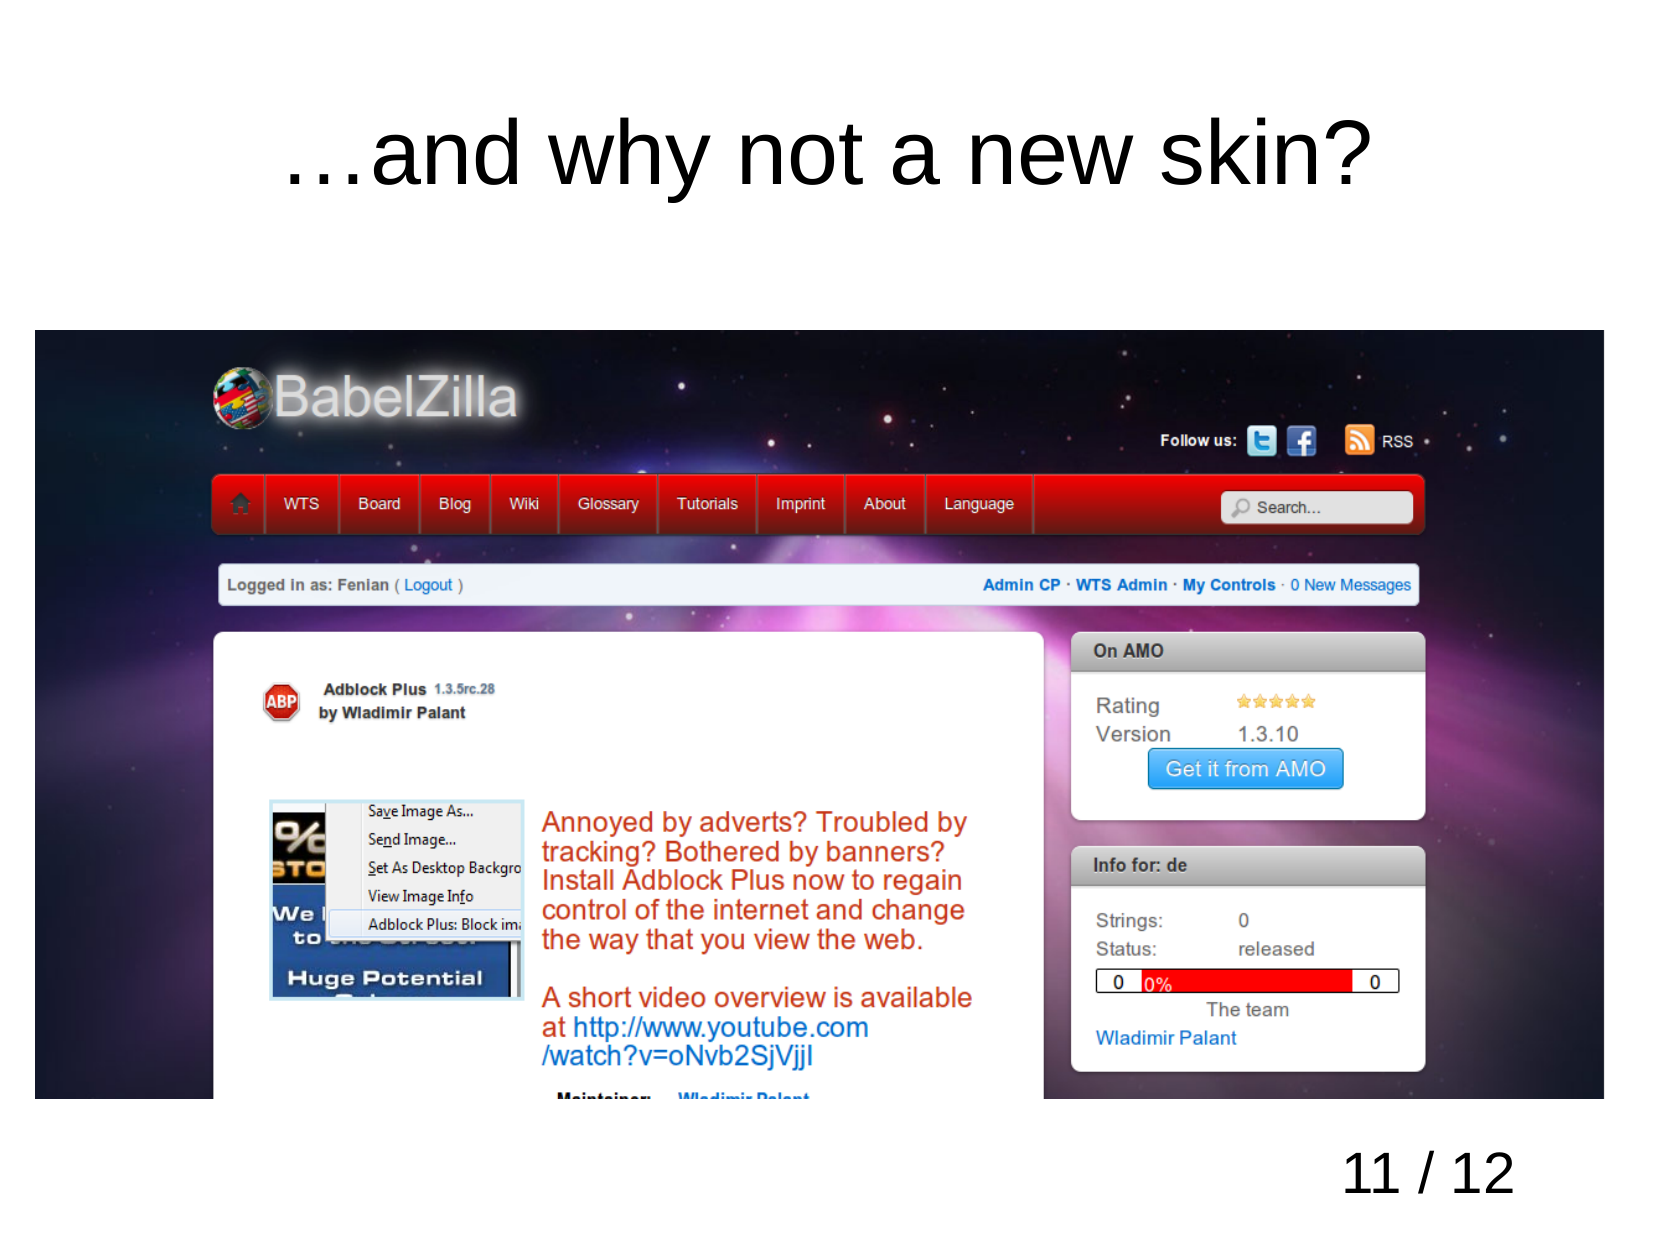

# …and why not a new skin?